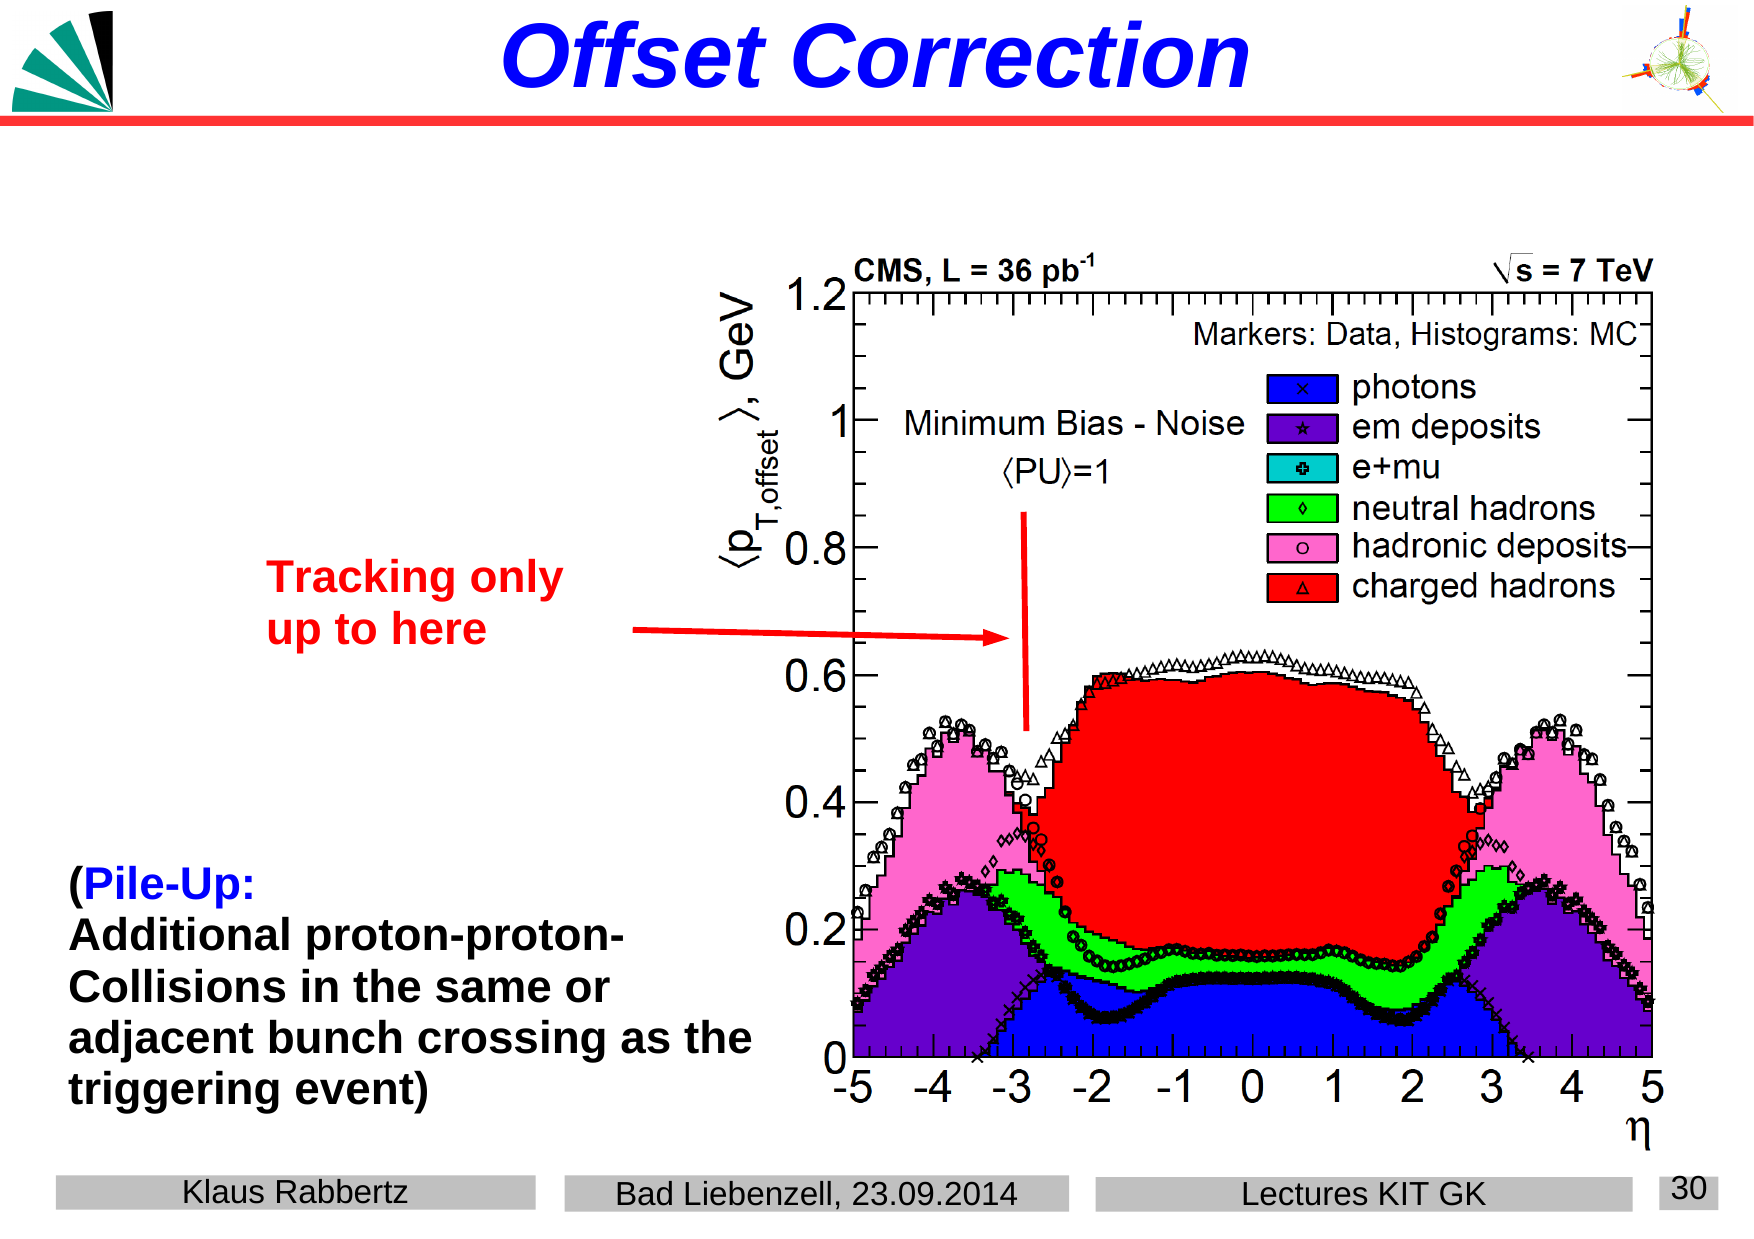

# Offset Correction
Tracking only up to here
(Pile-Up:
Additional proton-proton-
Collisions in the same or adjacent bunch crossing as the triggering event)